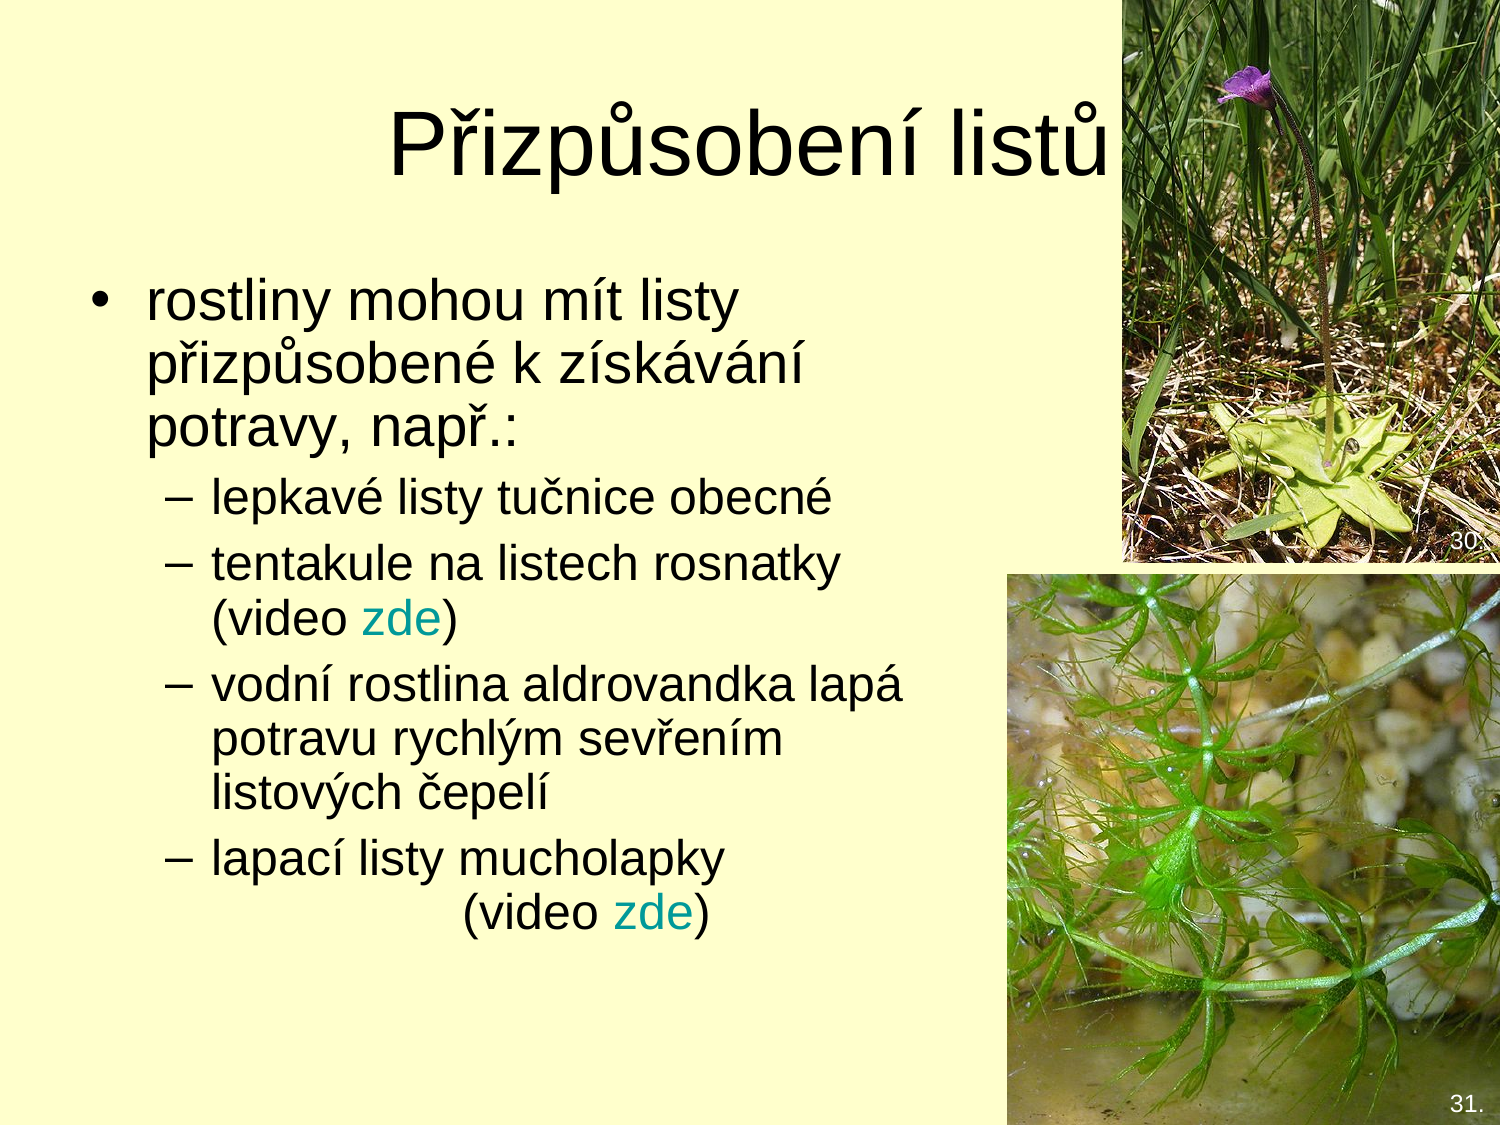

# Přizpůsobení listů
rostliny mohou mít listy přizpůsobené k získávání potravy, např.:
lepkavé listy tučnice obecné
tentakule na listech rosnatky (video zde)
vodní rostlina aldrovandka lapá potravu rychlým sevřením listových čepelí
lapací listy mucholapky (video zde)
30.
31.